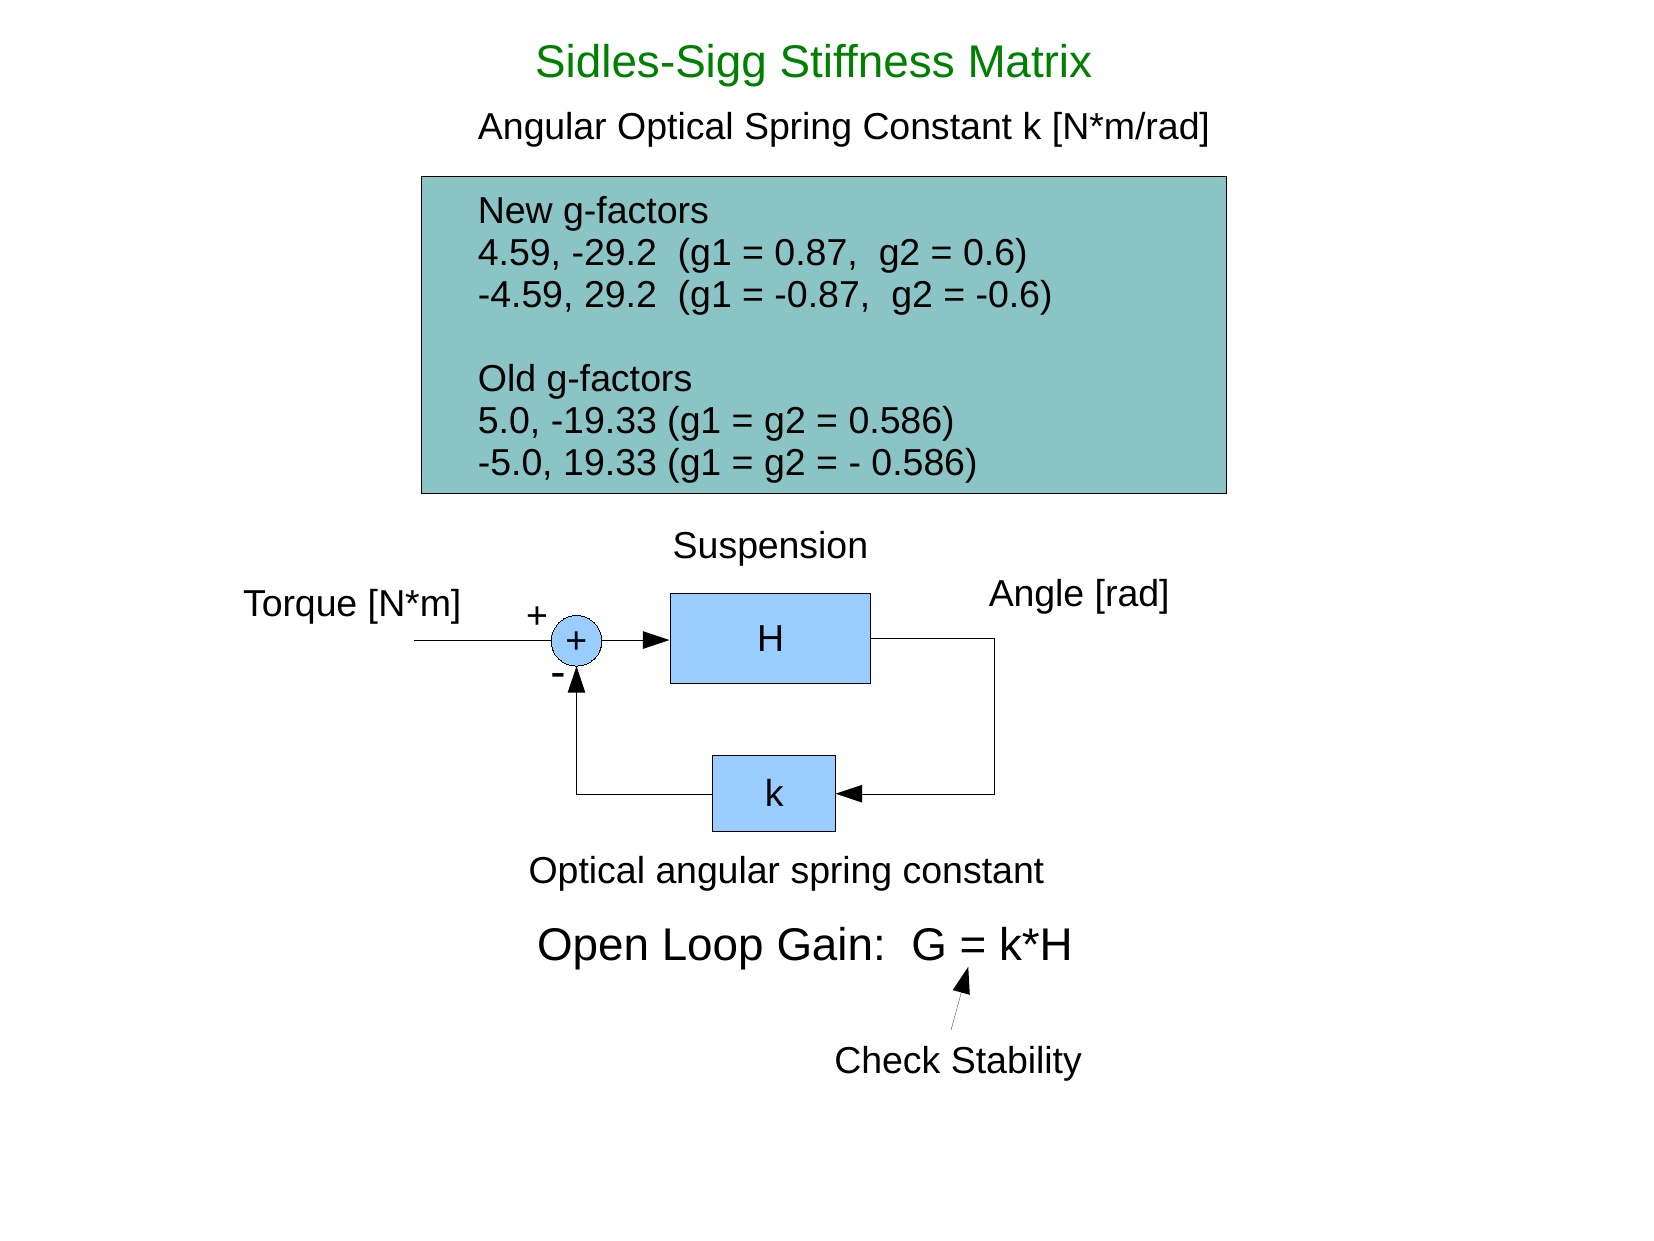

Sidles-Sigg Stiffness Matrix
Angular Optical Spring Constant k [N*m/rad]
New g-factors
4.59, -29.2 (g1 = 0.87, g2 = 0.6)
-4.59, 29.2 (g1 = -0.87, g2 = -0.6)
Old g-factors
5.0, -19.33 (g1 = g2 = 0.586)
-5.0, 19.33 (g1 = g2 = - 0.586)
Suspension
Angle [rad]
Torque [N*m]
+
H
+
-
k
Optical angular spring constant
Open Loop Gain: G = k*H
Check Stability